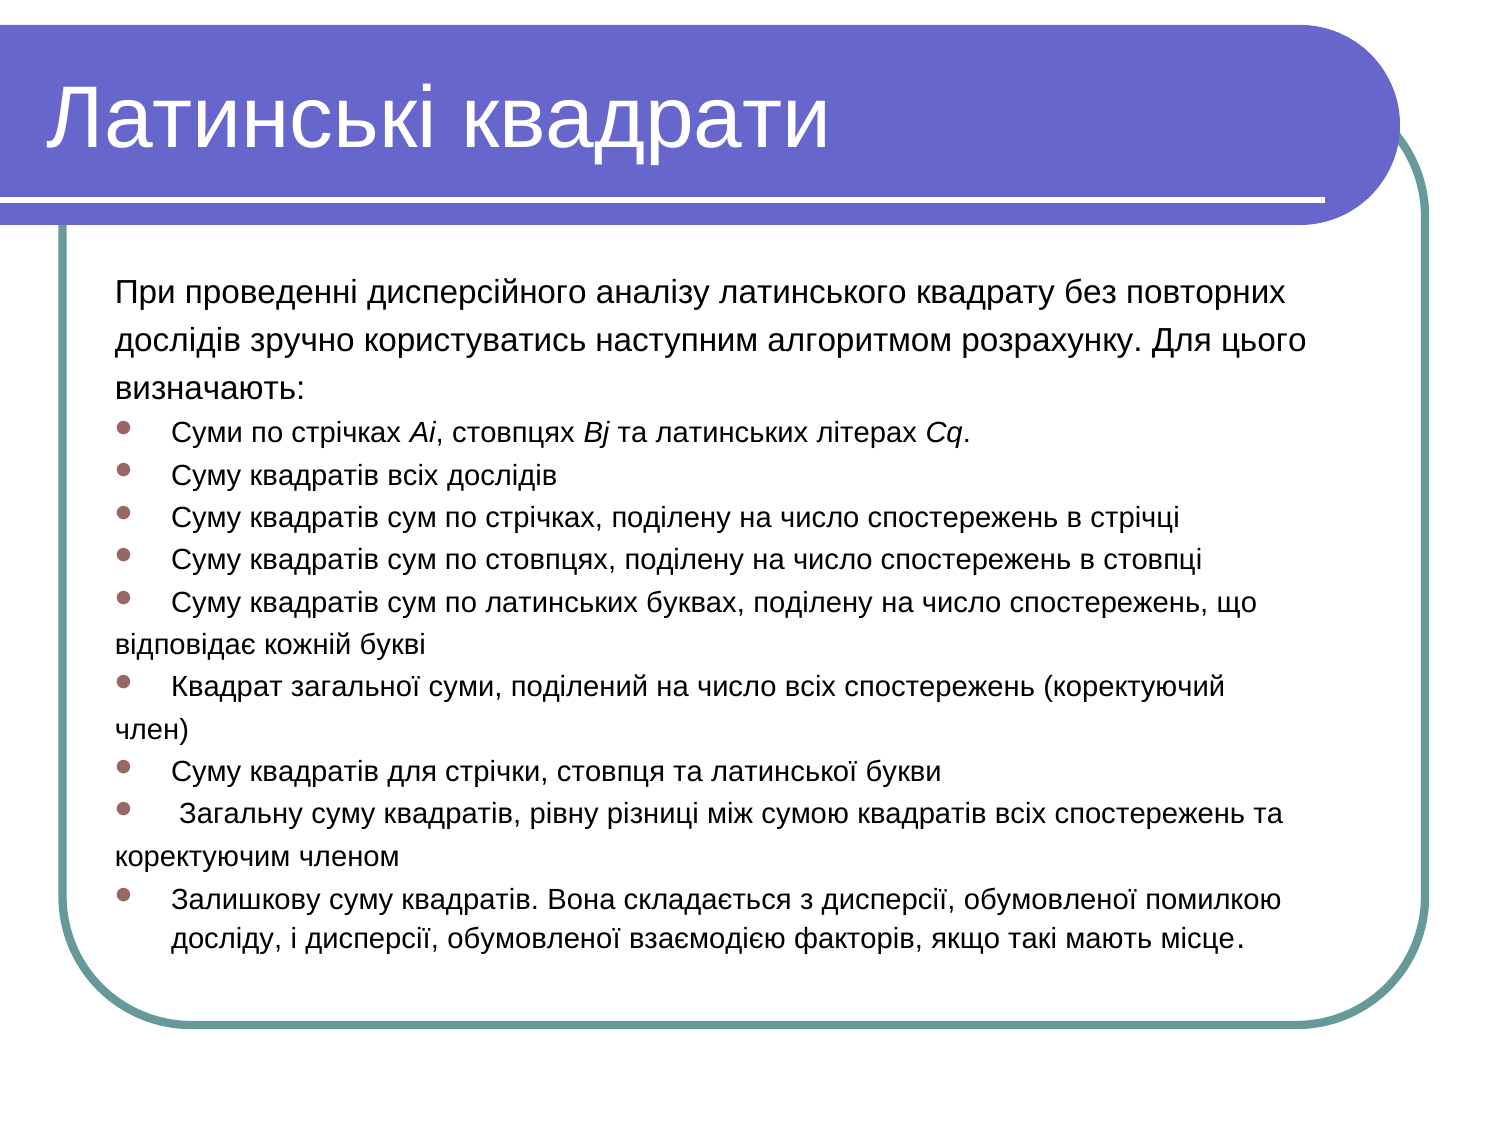

# Латинські квадрати
При проведенні дисперсійного аналізу латинського квадрату без повторних
дослідів зручно користуватись наступним алгоритмом розрахунку. Для цього
визначають:
Суми по стрічках Аі, стовпцях Bj та латинських літерах Cq.
Суму квадратів всіх дослідів
Суму квадратів сум по стрічках, поділену на число спостережень в стрічці
Суму квадратів сум по стовпцях, поділену на число спостережень в стовпці
Суму квадратів сум по латинських буквах, поділену на число спостережень, що
відповідає кожній букві
Квадрат загальної суми, поділений на число всіх спостережень (коректуючий
член)
Суму квадратів для стрічки, стовпця та латинської букви
 Загальну суму квадратів, рівну різниці між сумою квадратів всіх спостережень та
коректуючим членом
Залишкову суму квадратів. Вона складається з дисперсії, обумовленої помилкою досліду, і дисперсії, обумовленої взаємодією факторів, якщо такі мають місце.